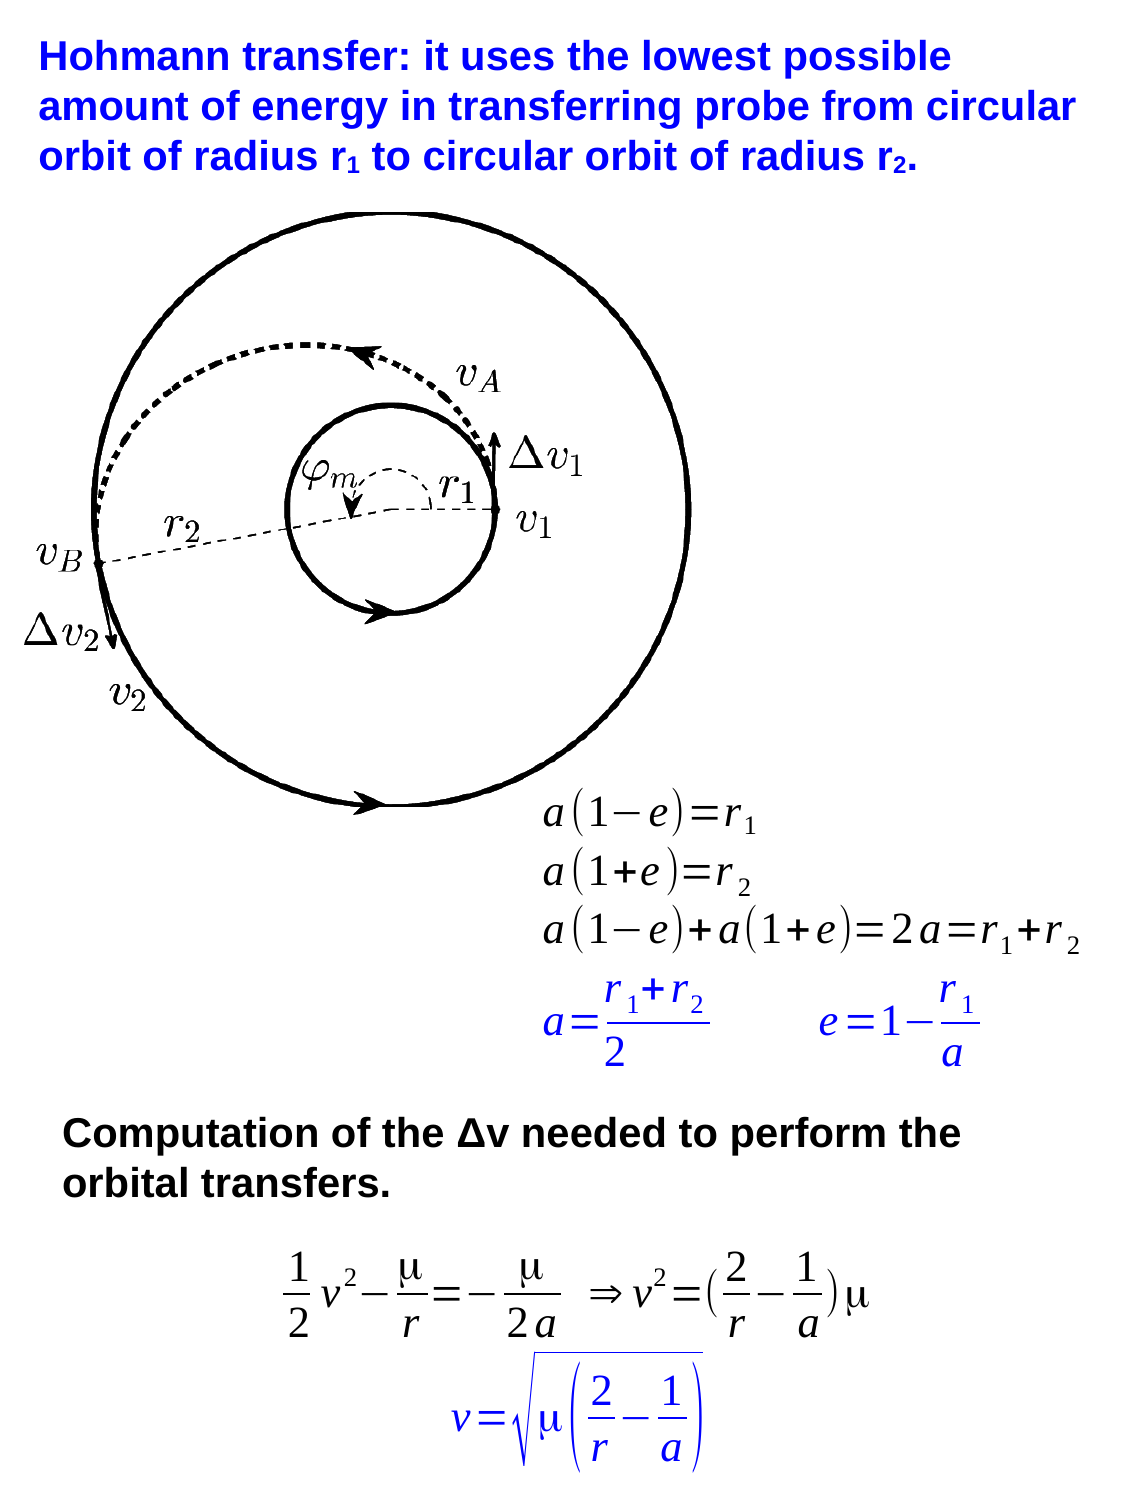

Hohmann transfer: it uses the lowest possible amount of energy in transferring probe from circular orbit of radius r1 to circular orbit of radius r2.
Computation of the Δv needed to perform the orbital transfers.